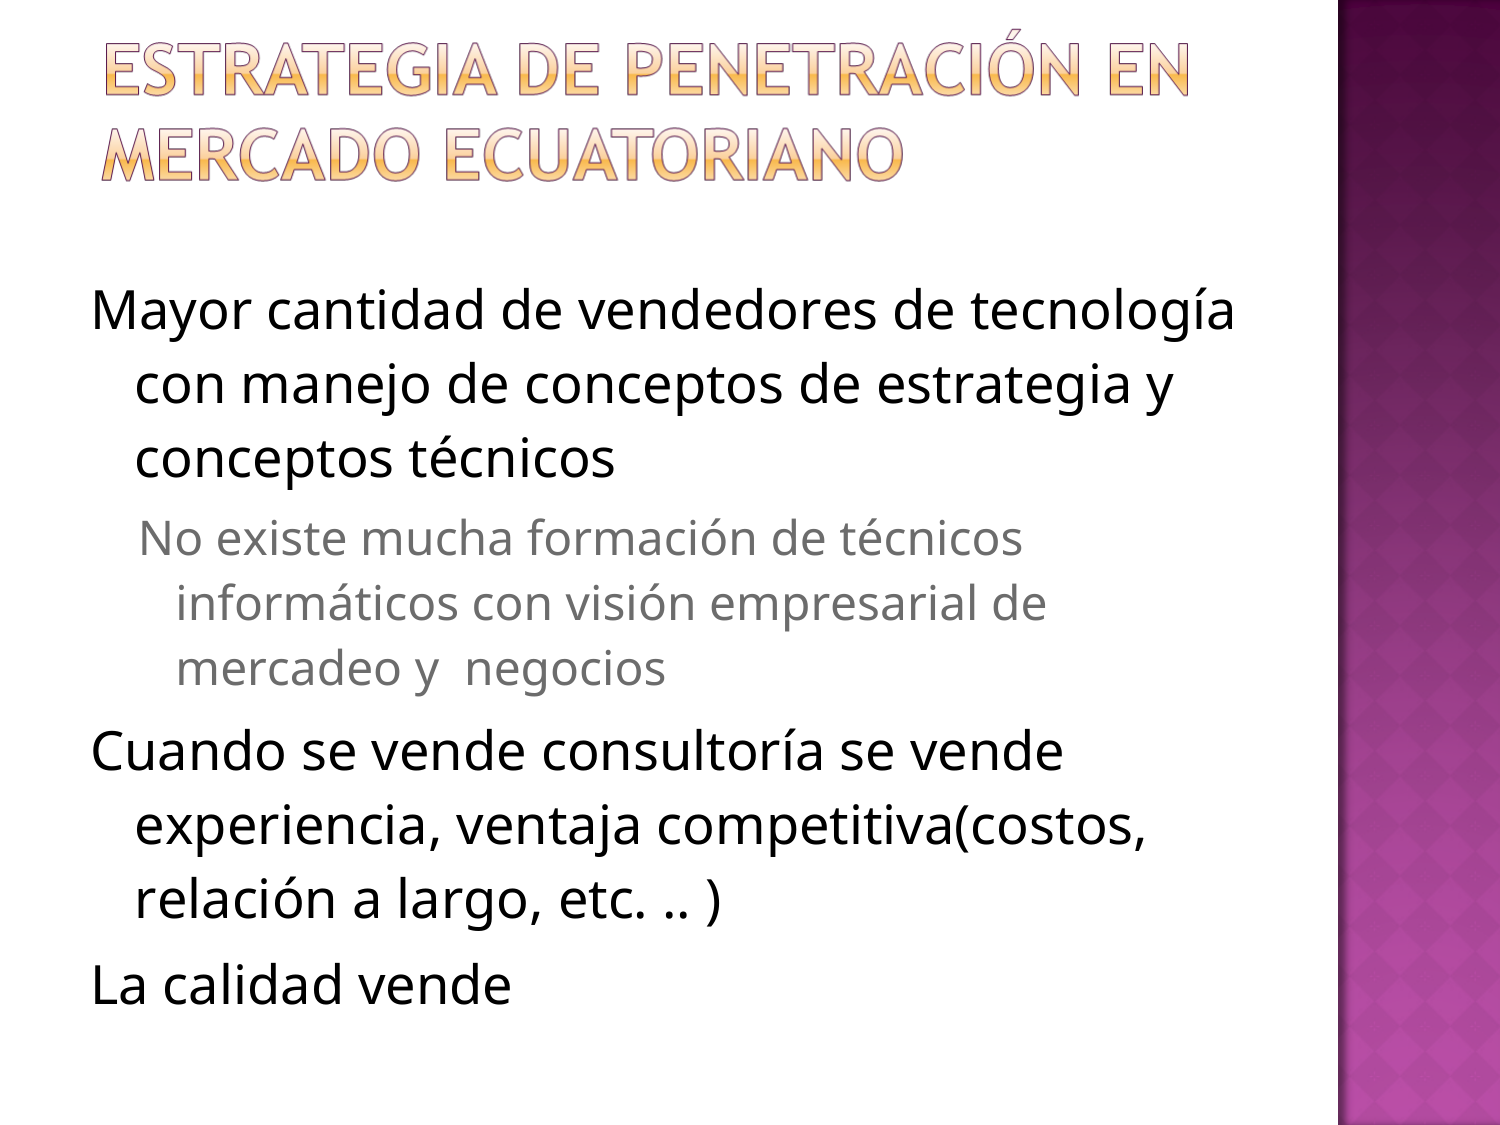

# Mayor cantidad de vendedores de tecnología con manejo de conceptos de estrategia y conceptos técnicos
No existe mucha formación de técnicos informáticos con visión empresarial de mercadeo y negocios
Cuando se vende consultoría se vende experiencia, ventaja competitiva(costos, relación a largo, etc. .. )
La calidad vende